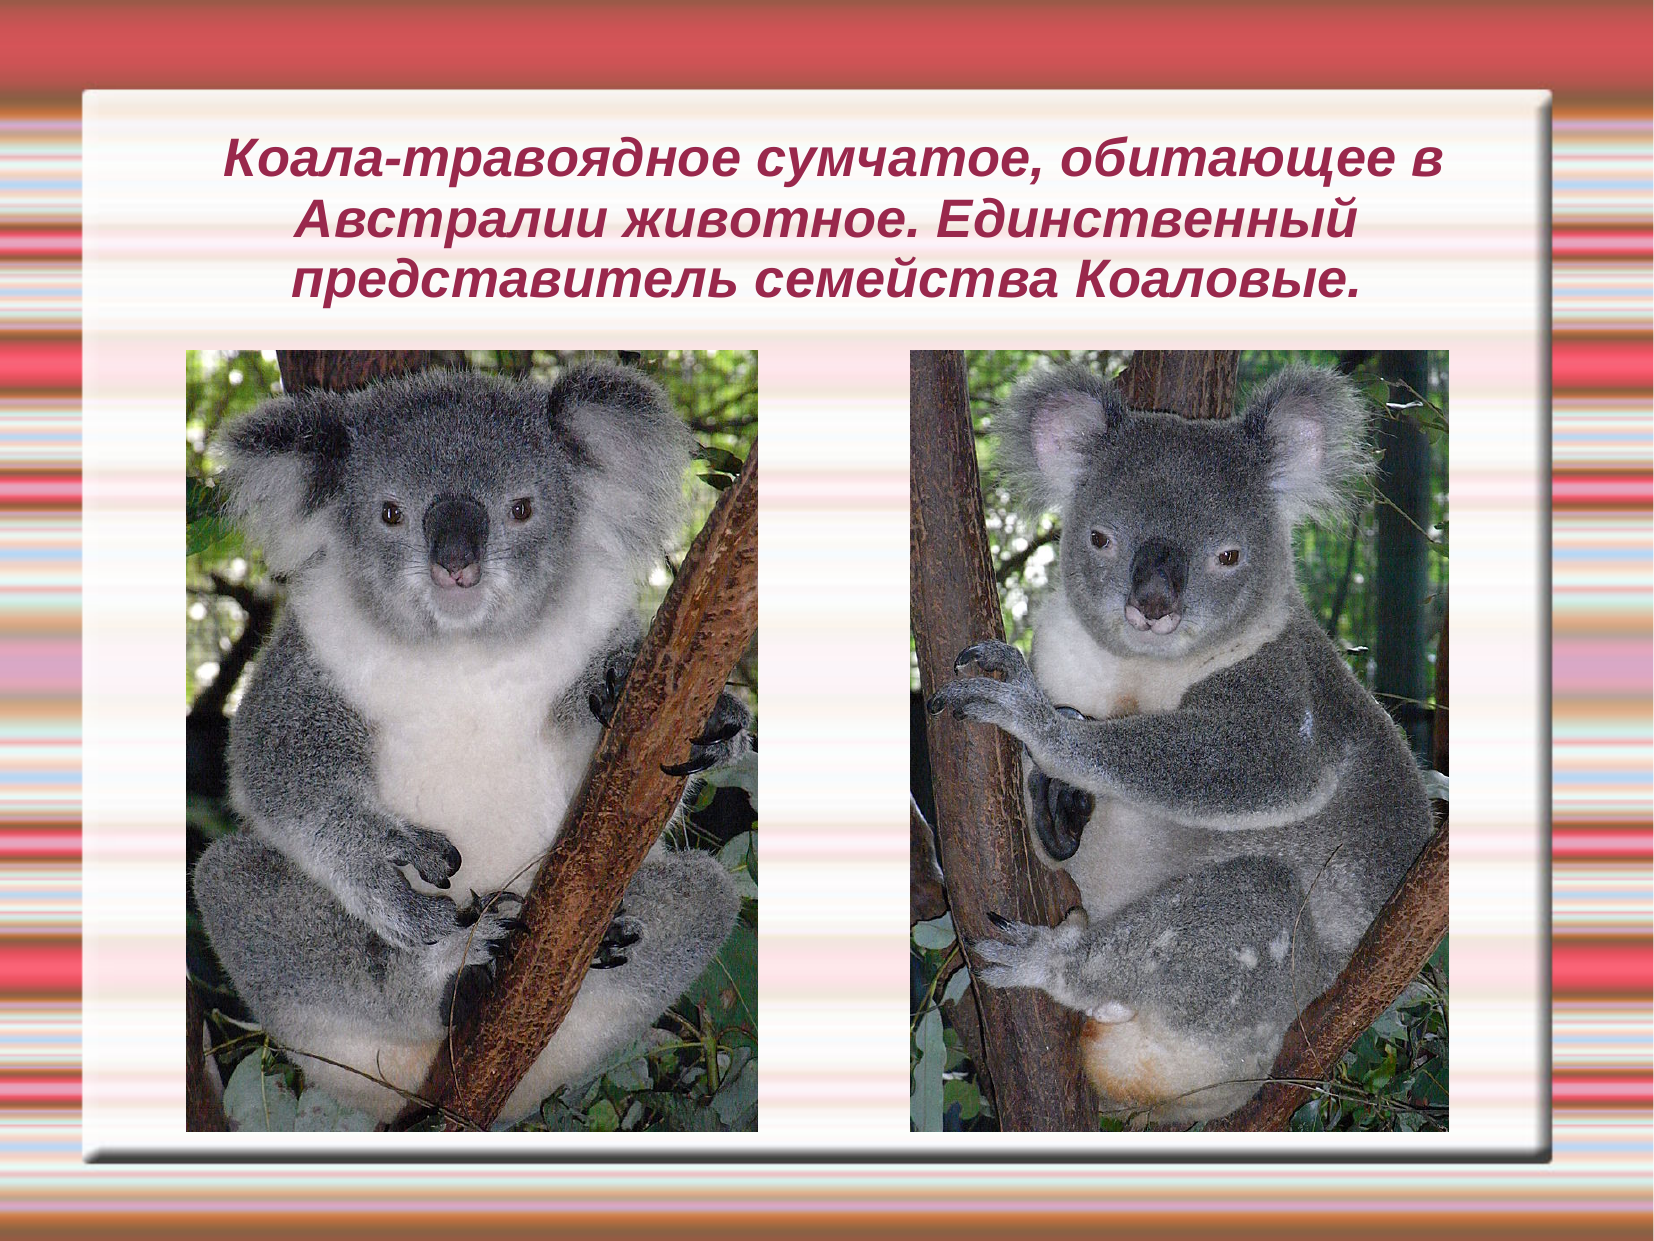

# Коала-травоядное сумчатое, обитающее в Австралии животное. Единственный представитель семейства Коаловые.